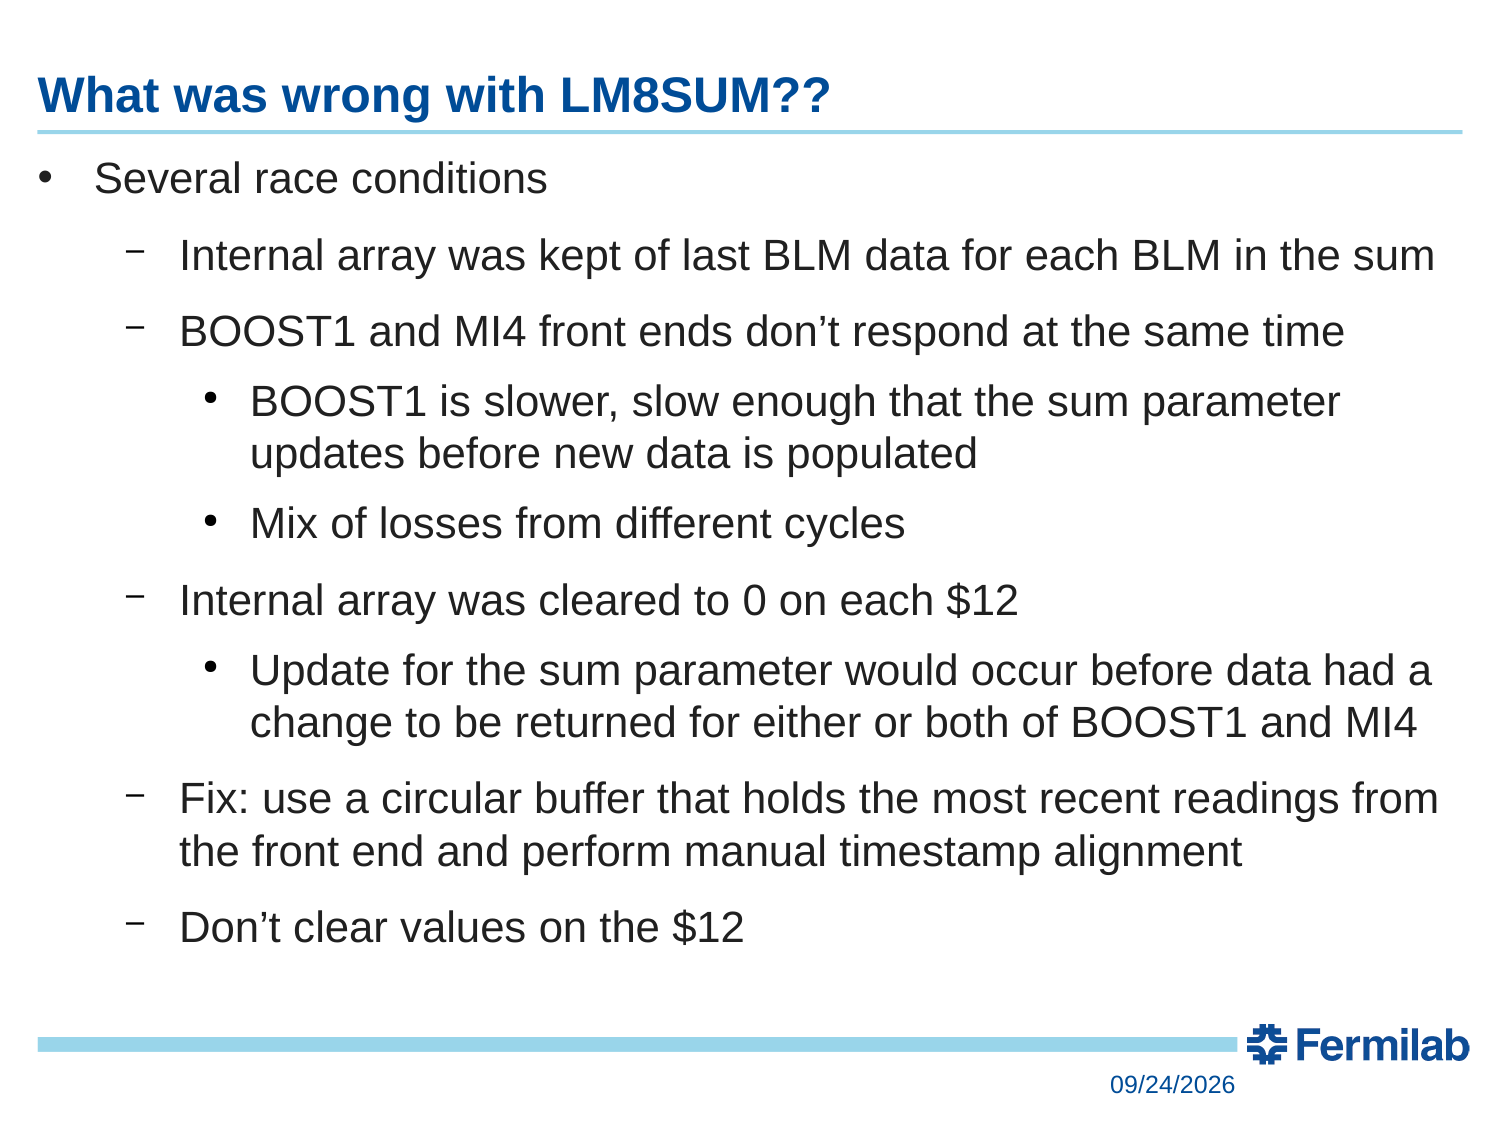

What was wrong with LM8SUM??
#
Several race conditions
Internal array was kept of last BLM data for each BLM in the sum
BOOST1 and MI4 front ends don’t respond at the same time
BOOST1 is slower, slow enough that the sum parameter updates before new data is populated
Mix of losses from different cycles
Internal array was cleared to 0 on each $12
Update for the sum parameter would occur before data had a change to be returned for either or both of BOOST1 and MI4
Fix: use a circular buffer that holds the most recent readings from the front end and perform manual timestamp alignment
Don’t clear values on the $12